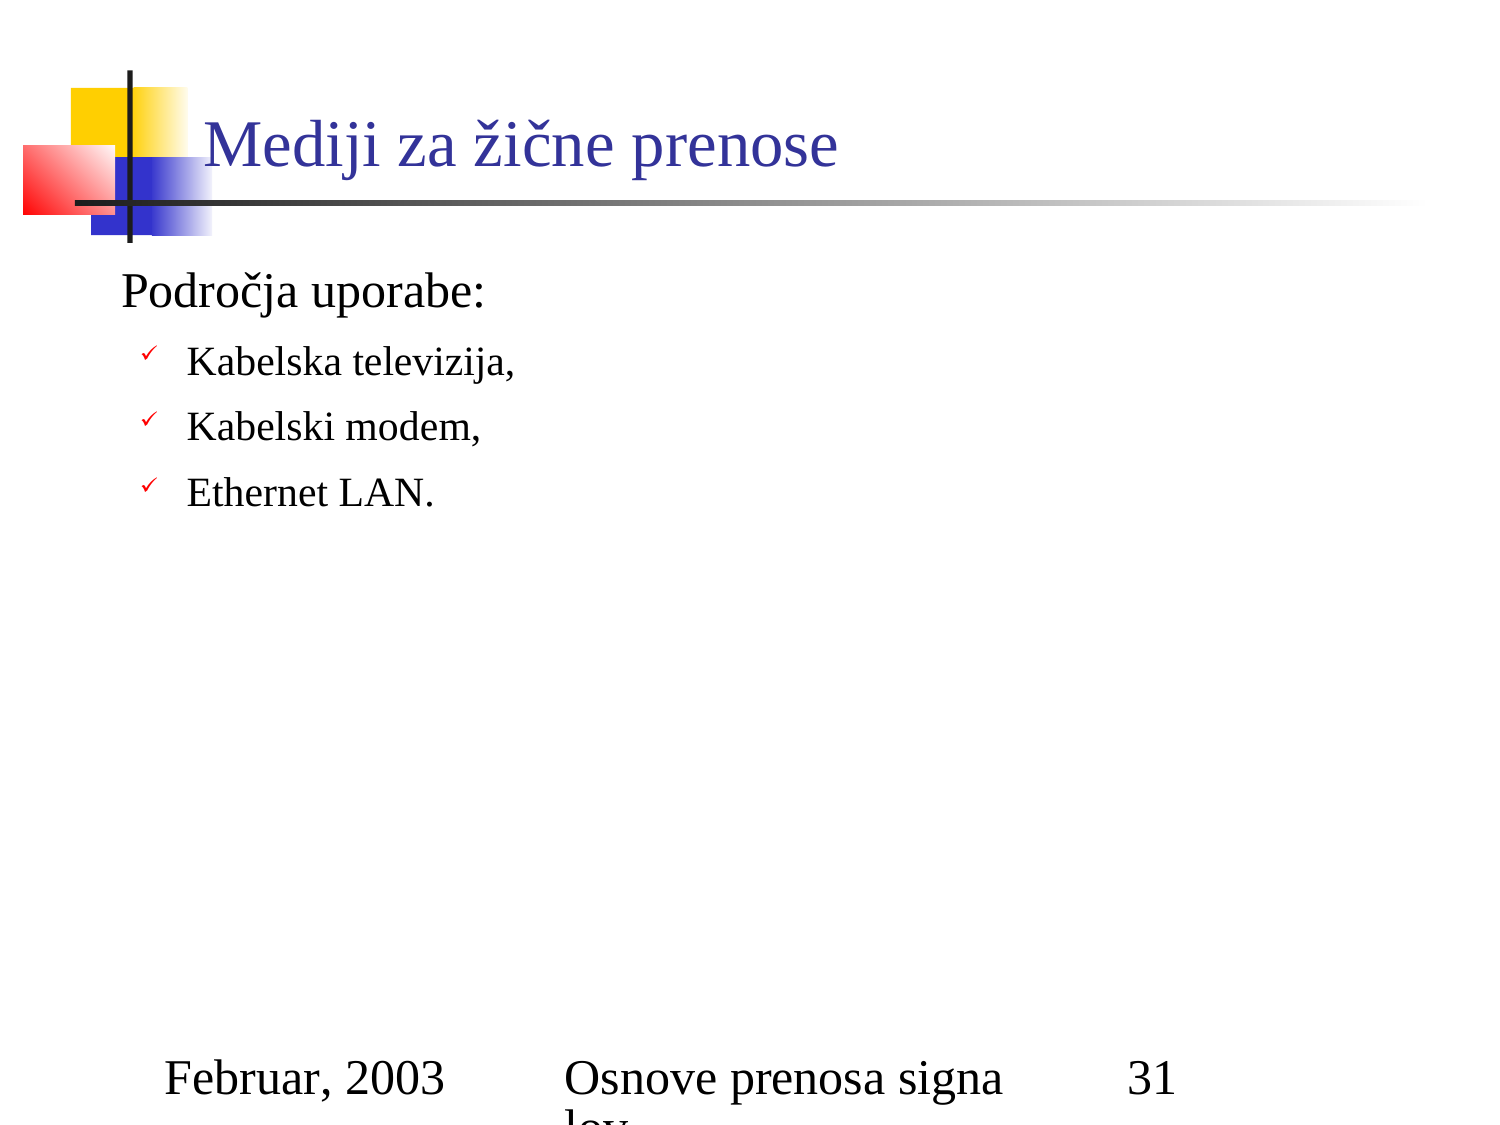

# Mediji za žične prenose
	Področja uporabe:
Kabelska televizija,
Kabelski modem,
Ethernet LAN.
Februar, 2003
Osnove prenosa signalov
31